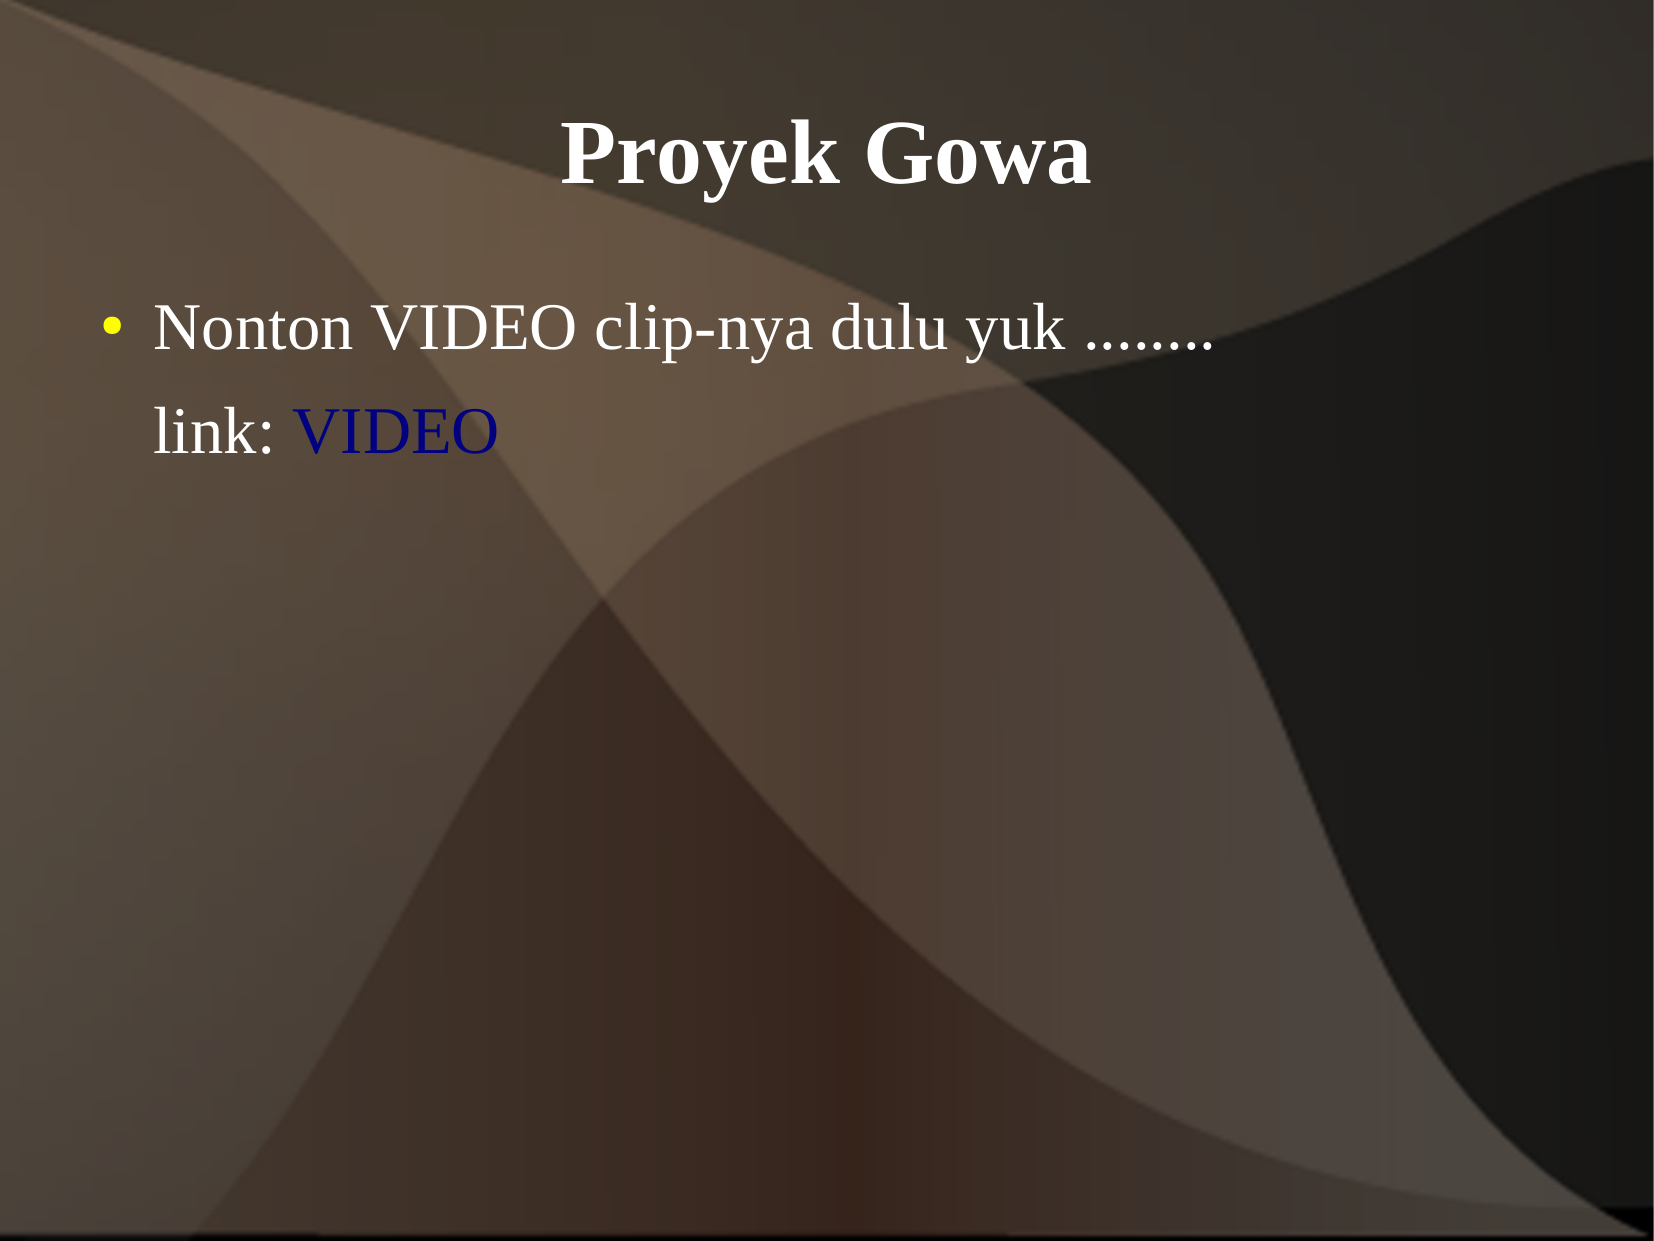

# Proyek Gowa
Nonton VIDEO clip-nya dulu yuk ........
link: VIDEO